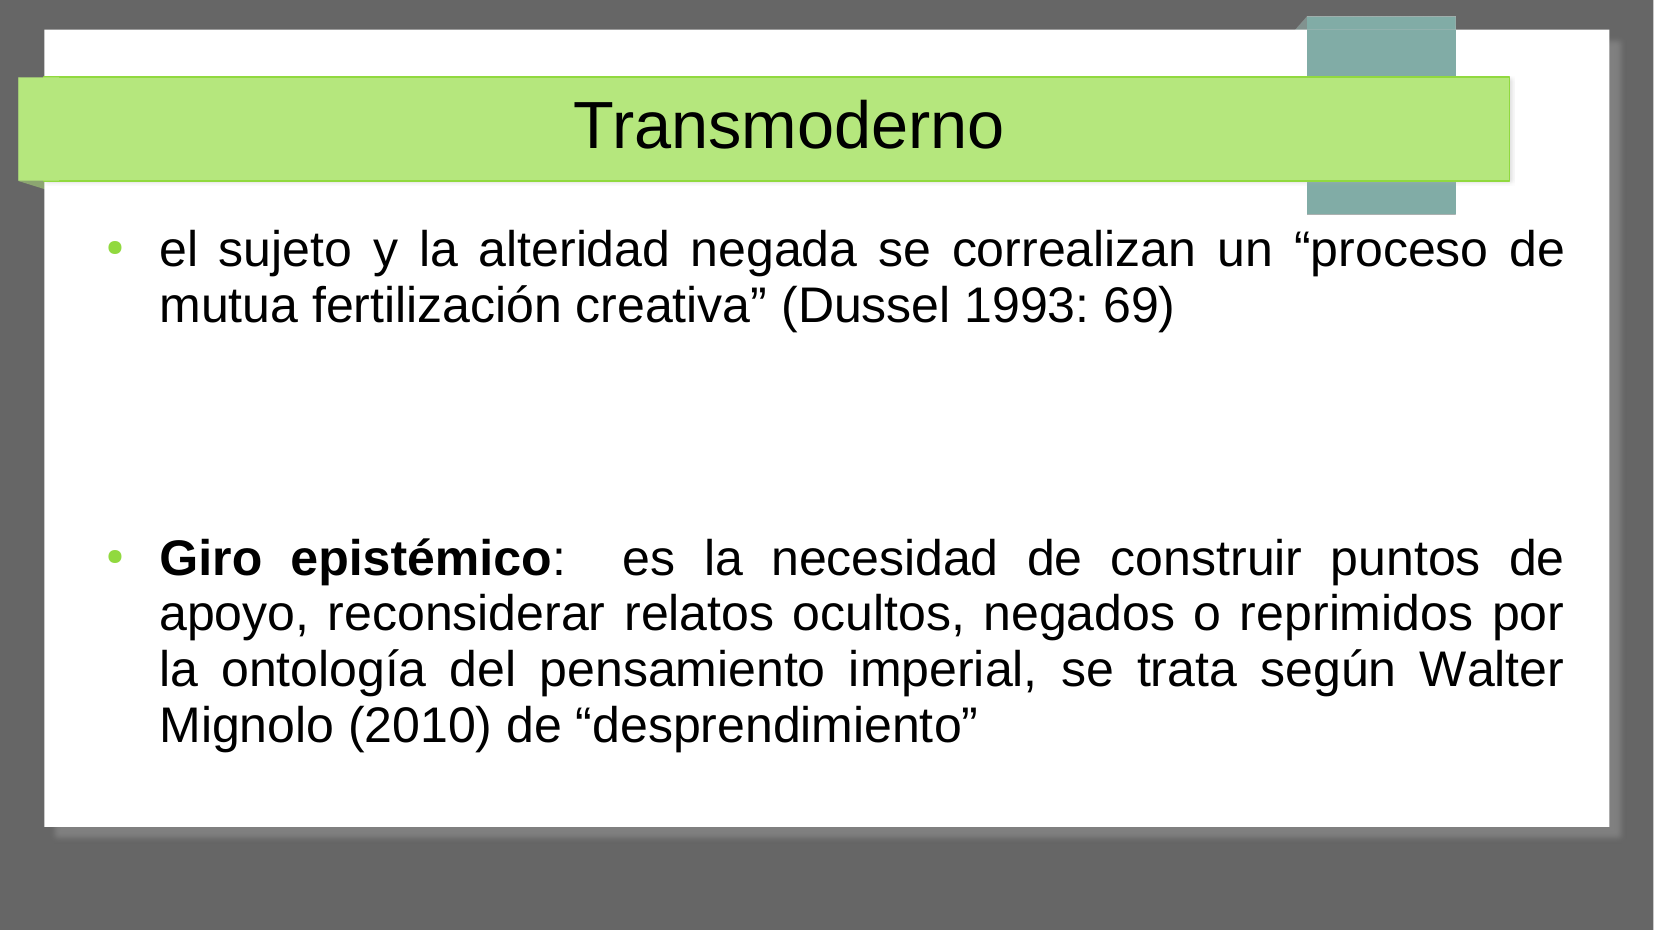

# Transmoderno
el sujeto y la alteridad negada se correalizan un “proceso de mutua fertilización creativa” (Dussel 1993: 69)
Giro epistémico: es la necesidad de construir puntos de apoyo, reconsiderar relatos ocultos, negados o reprimidos por la ontología del pensamiento imperial, se trata según Walter Mignolo (2010) de “desprendimiento”